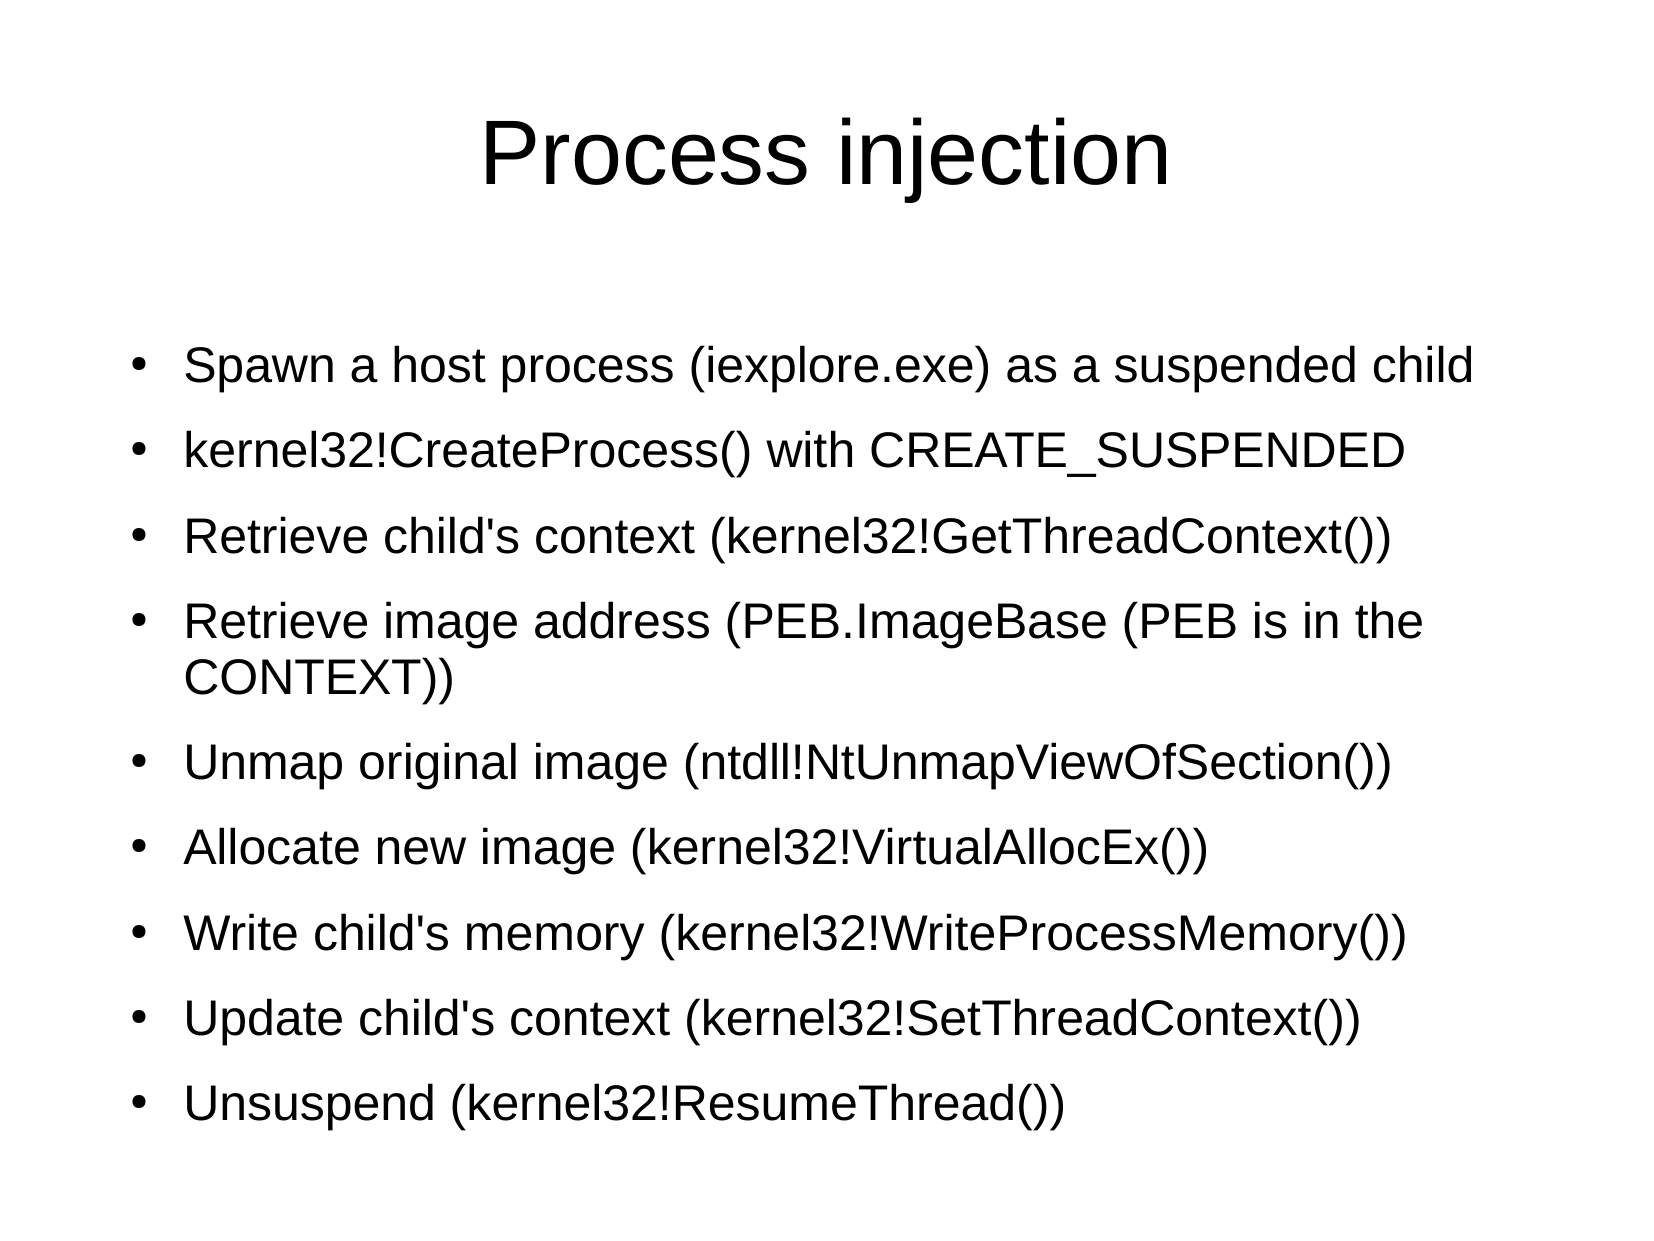

# Process injection
Spawn a host process (iexplore.exe) as a suspended child
kernel32!CreateProcess() with CREATE_SUSPENDED
Retrieve child's context (kernel32!GetThreadContext())
Retrieve image address (PEB.ImageBase (PEB is in the CONTEXT))
Unmap original image (ntdll!NtUnmapViewOfSection())
Allocate new image (kernel32!VirtualAllocEx())
Write child's memory (kernel32!WriteProcessMemory())
Update child's context (kernel32!SetThreadContext())
Unsuspend (kernel32!ResumeThread())